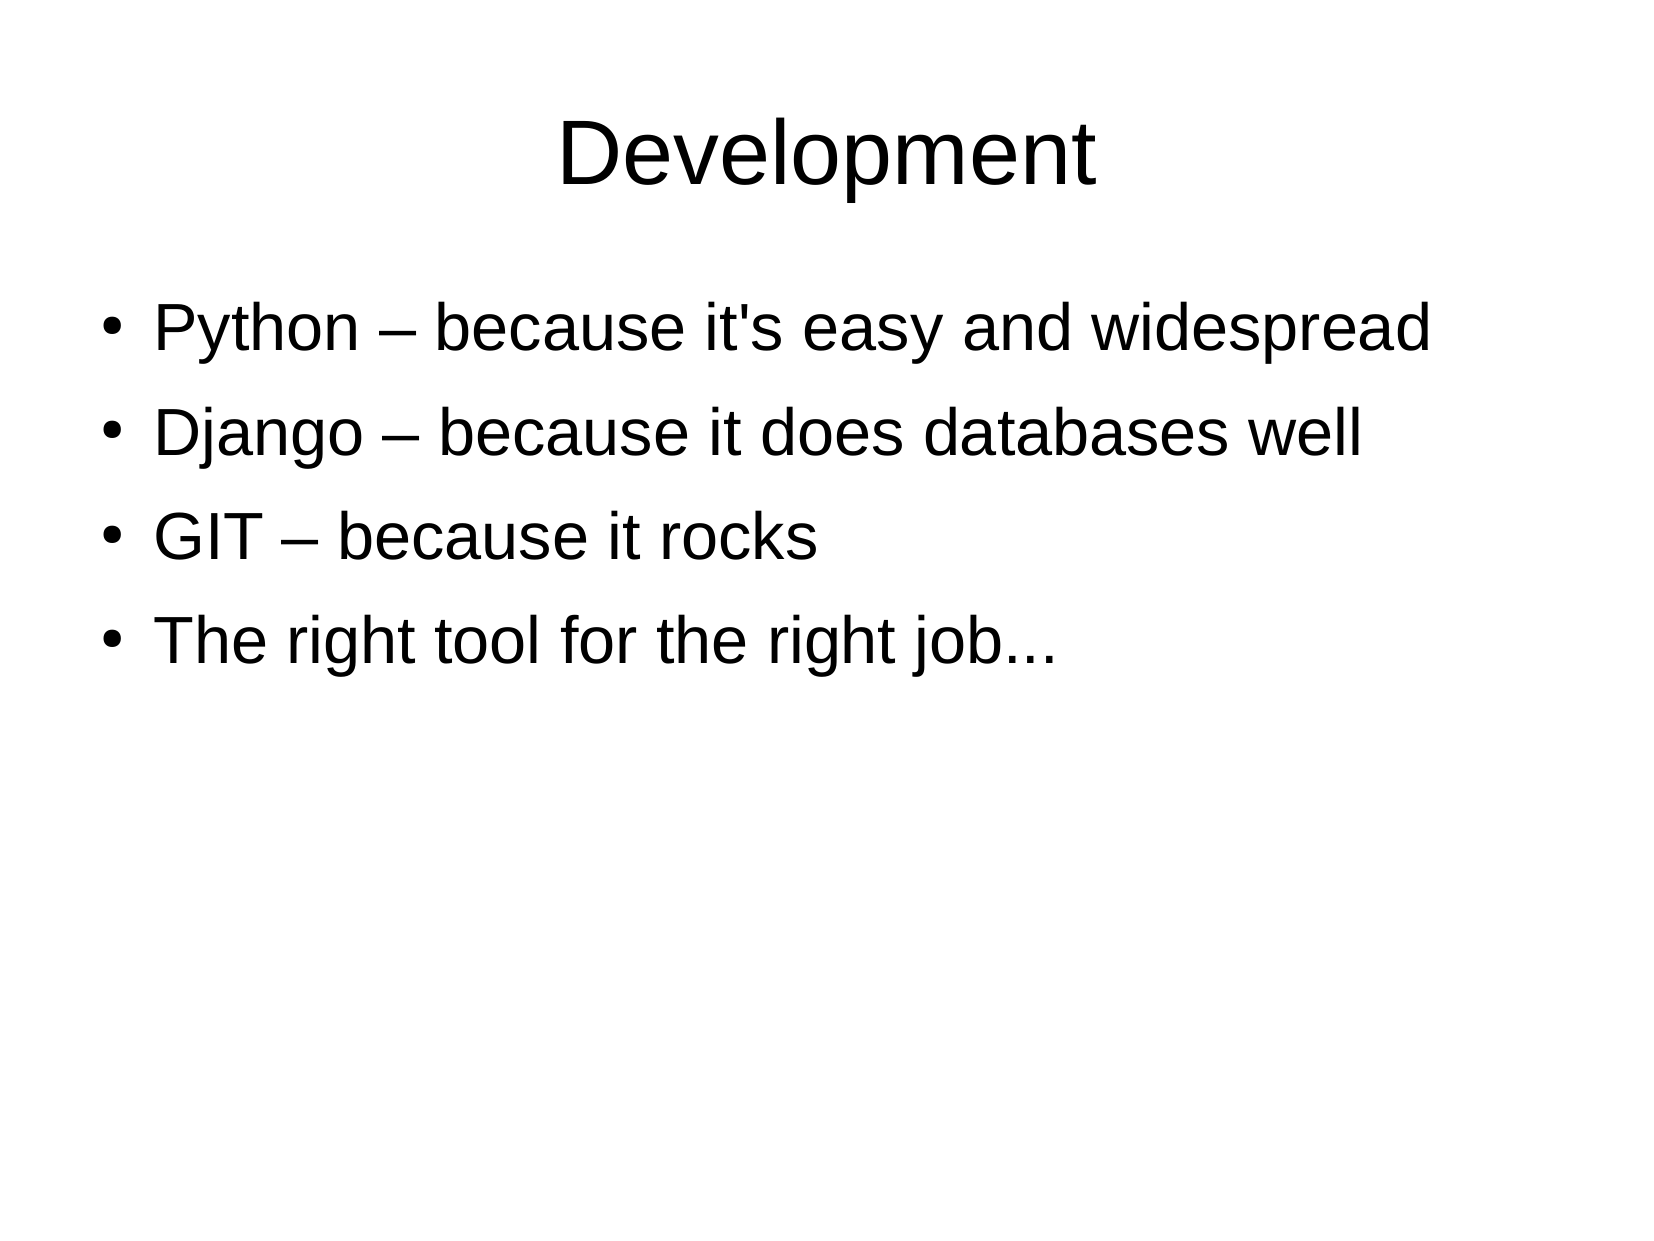

# Development
Python – because it's easy and widespread
Django – because it does databases well
GIT – because it rocks
The right tool for the right job...